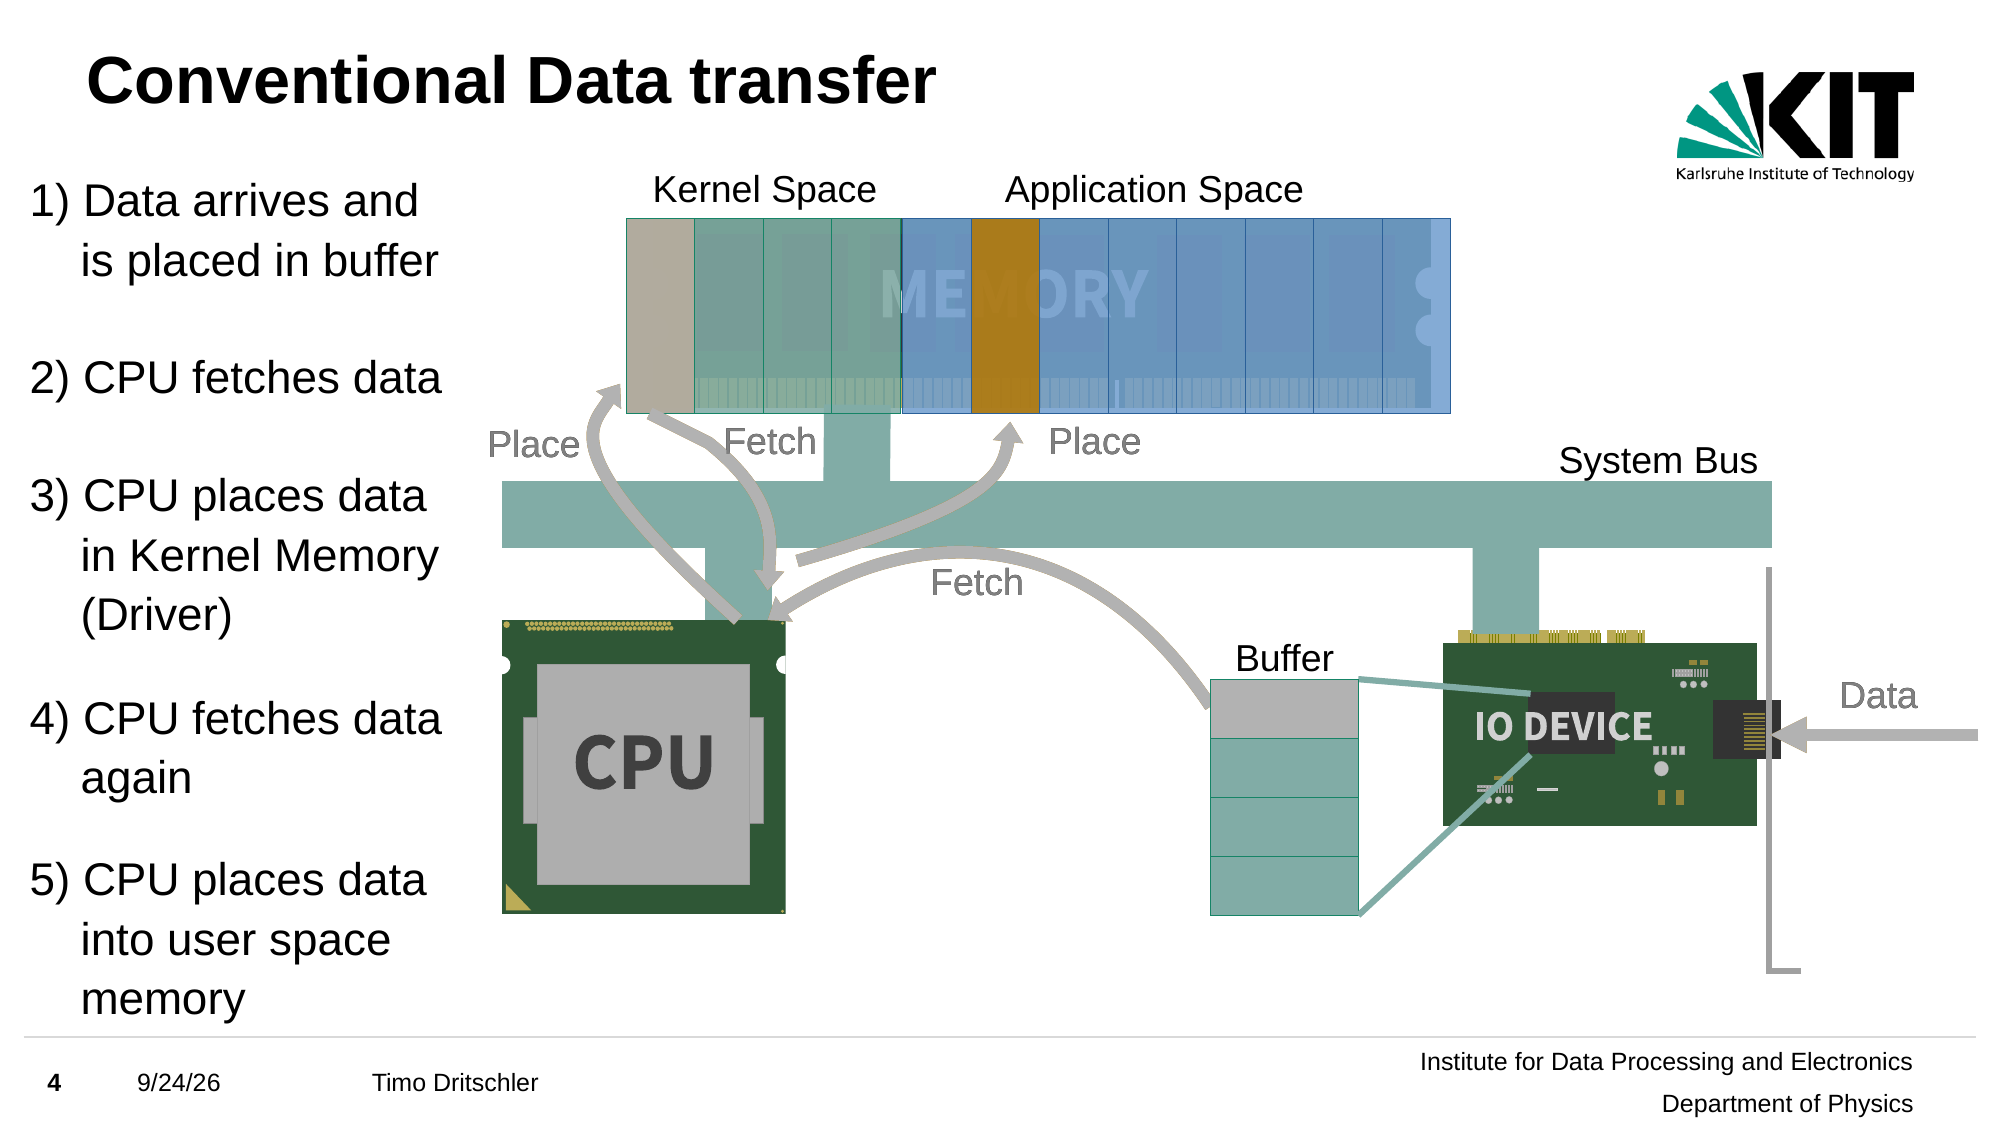

# Conventional Data transfer
Application Space
Kernel Space
1) Data arrives and
 is placed in buffer
2) CPU fetches data
Fetch
Fetch
Place
Place
Place
Place
System Bus
3) CPU places data
 in Kernel Memory
 (Driver)
Fetch
Fetch
Buffer
Data
Data
4) CPU fetches data
 again
5) CPU places data
 into user space
 memory